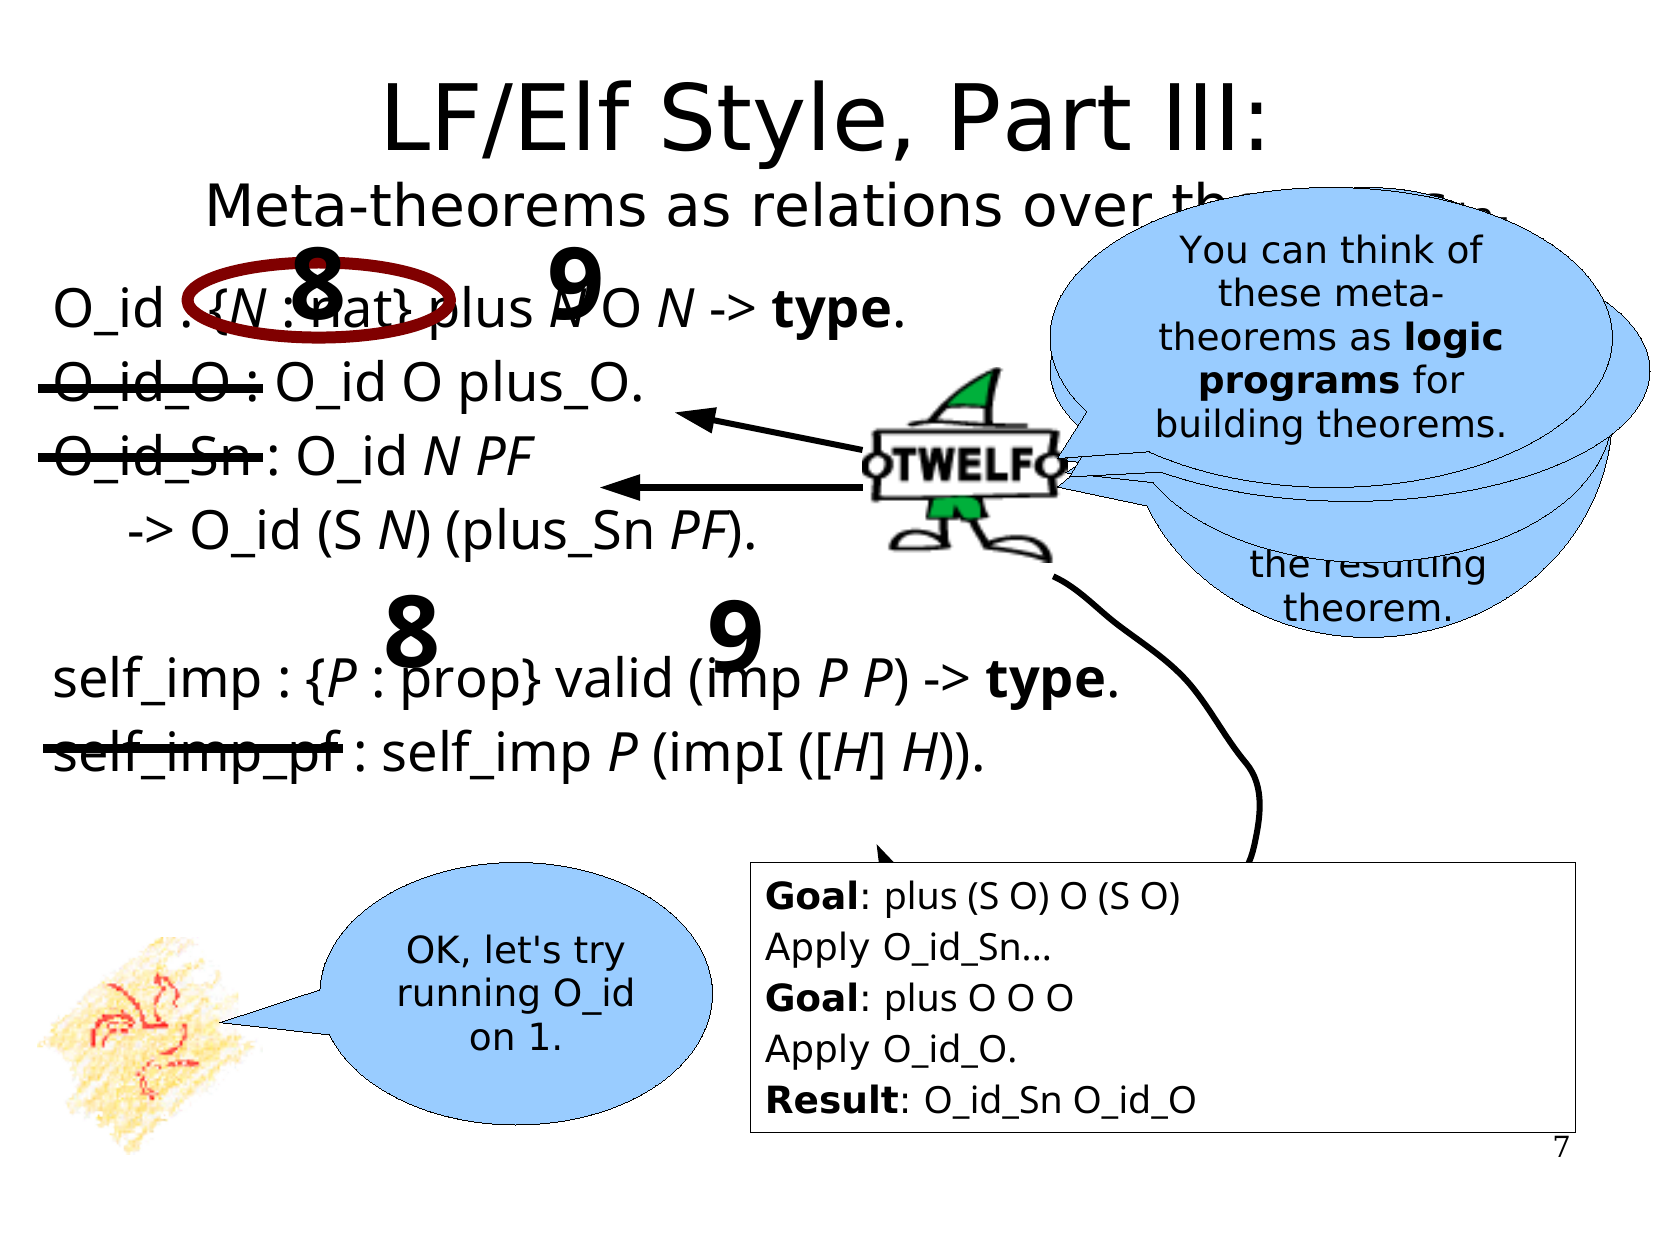

# LF/Elf Style, Part III: Meta-theorems as relations over theorems
You can think of these meta-theorems as logic programs for building theorems.
For both meta-theorems, we are proving that, for any value of the quantified variable, there exists a proof of the resulting theorem.
8
9
8
9
The names of the cases don't matter, and we'll usually keep them anonymous.
O_id : {N : nat} plus N O N -> type.
O_id_O : O_id O plus_O.
O_id_Sn : O_id N PF
	-> O_id (S N) (plus_Sn PF).
self_imp : {P : prop} valid (imp P P) -> type.
self_imp_pf : self_imp P (impI ([H] H)).
Curly braces are used for universal quantifiers / dependent function types.
At last, these are the meta-theorems. :-)
These are the different cases of inductive proofs.
OK, let's try running O_id on 1.
Goal: plus (S O) O (S O)
Apply O_id_Sn...
Goal: plus O O O
Apply O_id_O.
Result: O_id_Sn O_id_O
7